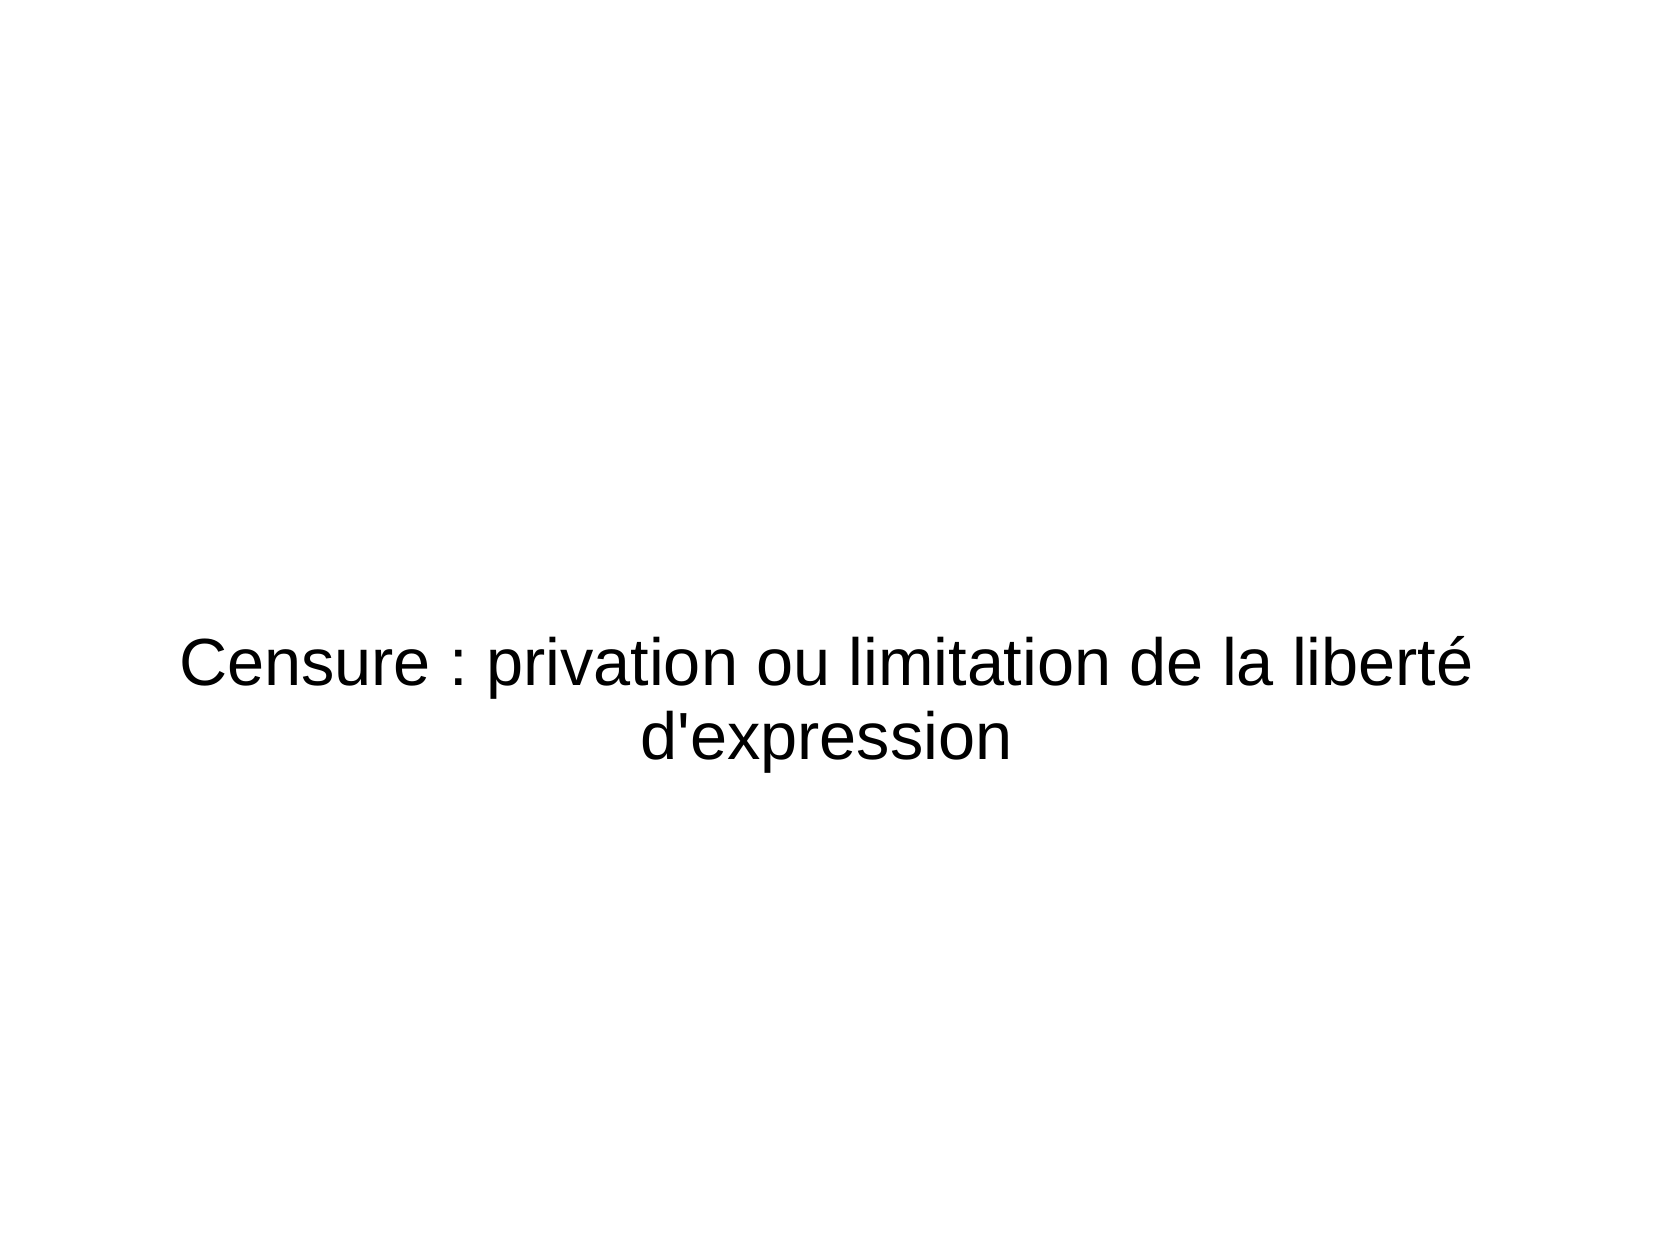

#
Censure : privation ou limitation de la liberté d'expression